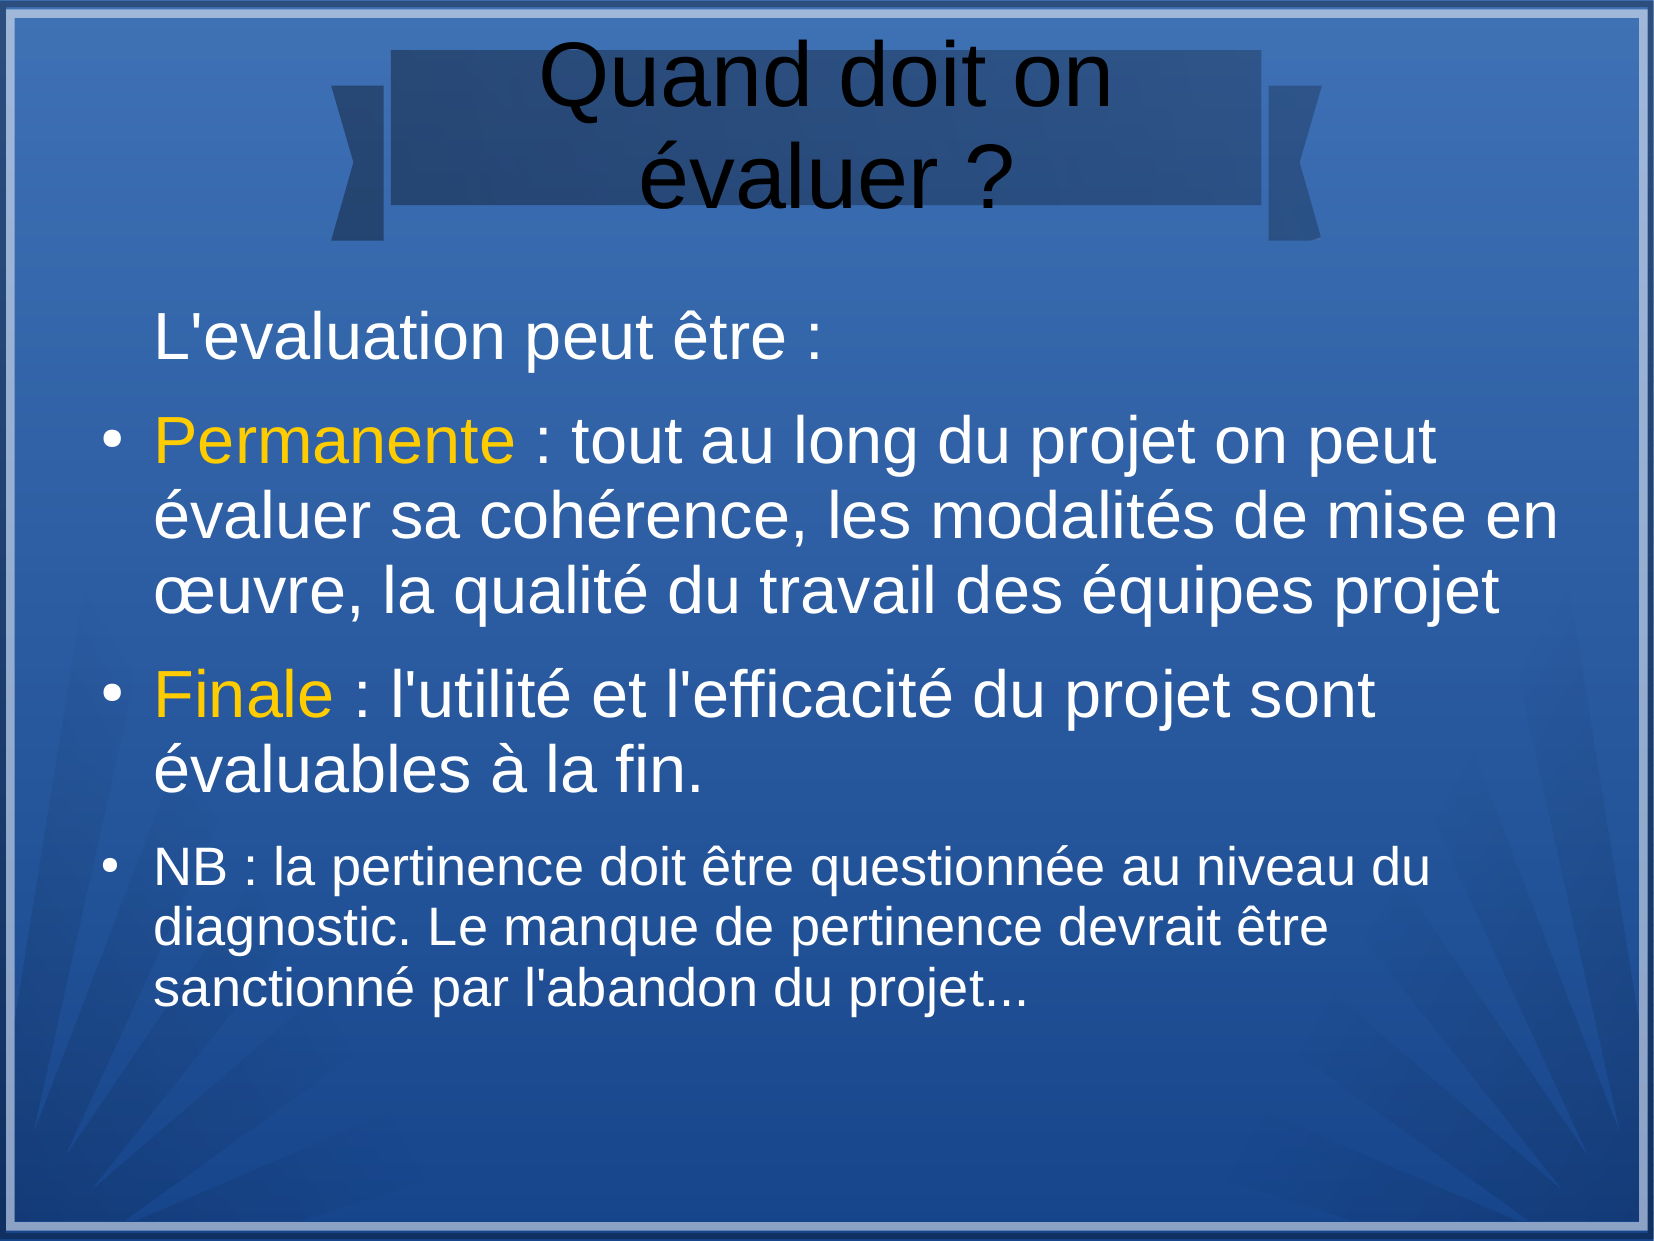

# Quand doit on évaluer ?
L'evaluation peut être :
Permanente : tout au long du projet on peut évaluer sa cohérence, les modalités de mise en œuvre, la qualité du travail des équipes projet
Finale : l'utilité et l'efficacité du projet sont évaluables à la fin.
NB : la pertinence doit être questionnée au niveau du diagnostic. Le manque de pertinence devrait être sanctionné par l'abandon du projet...